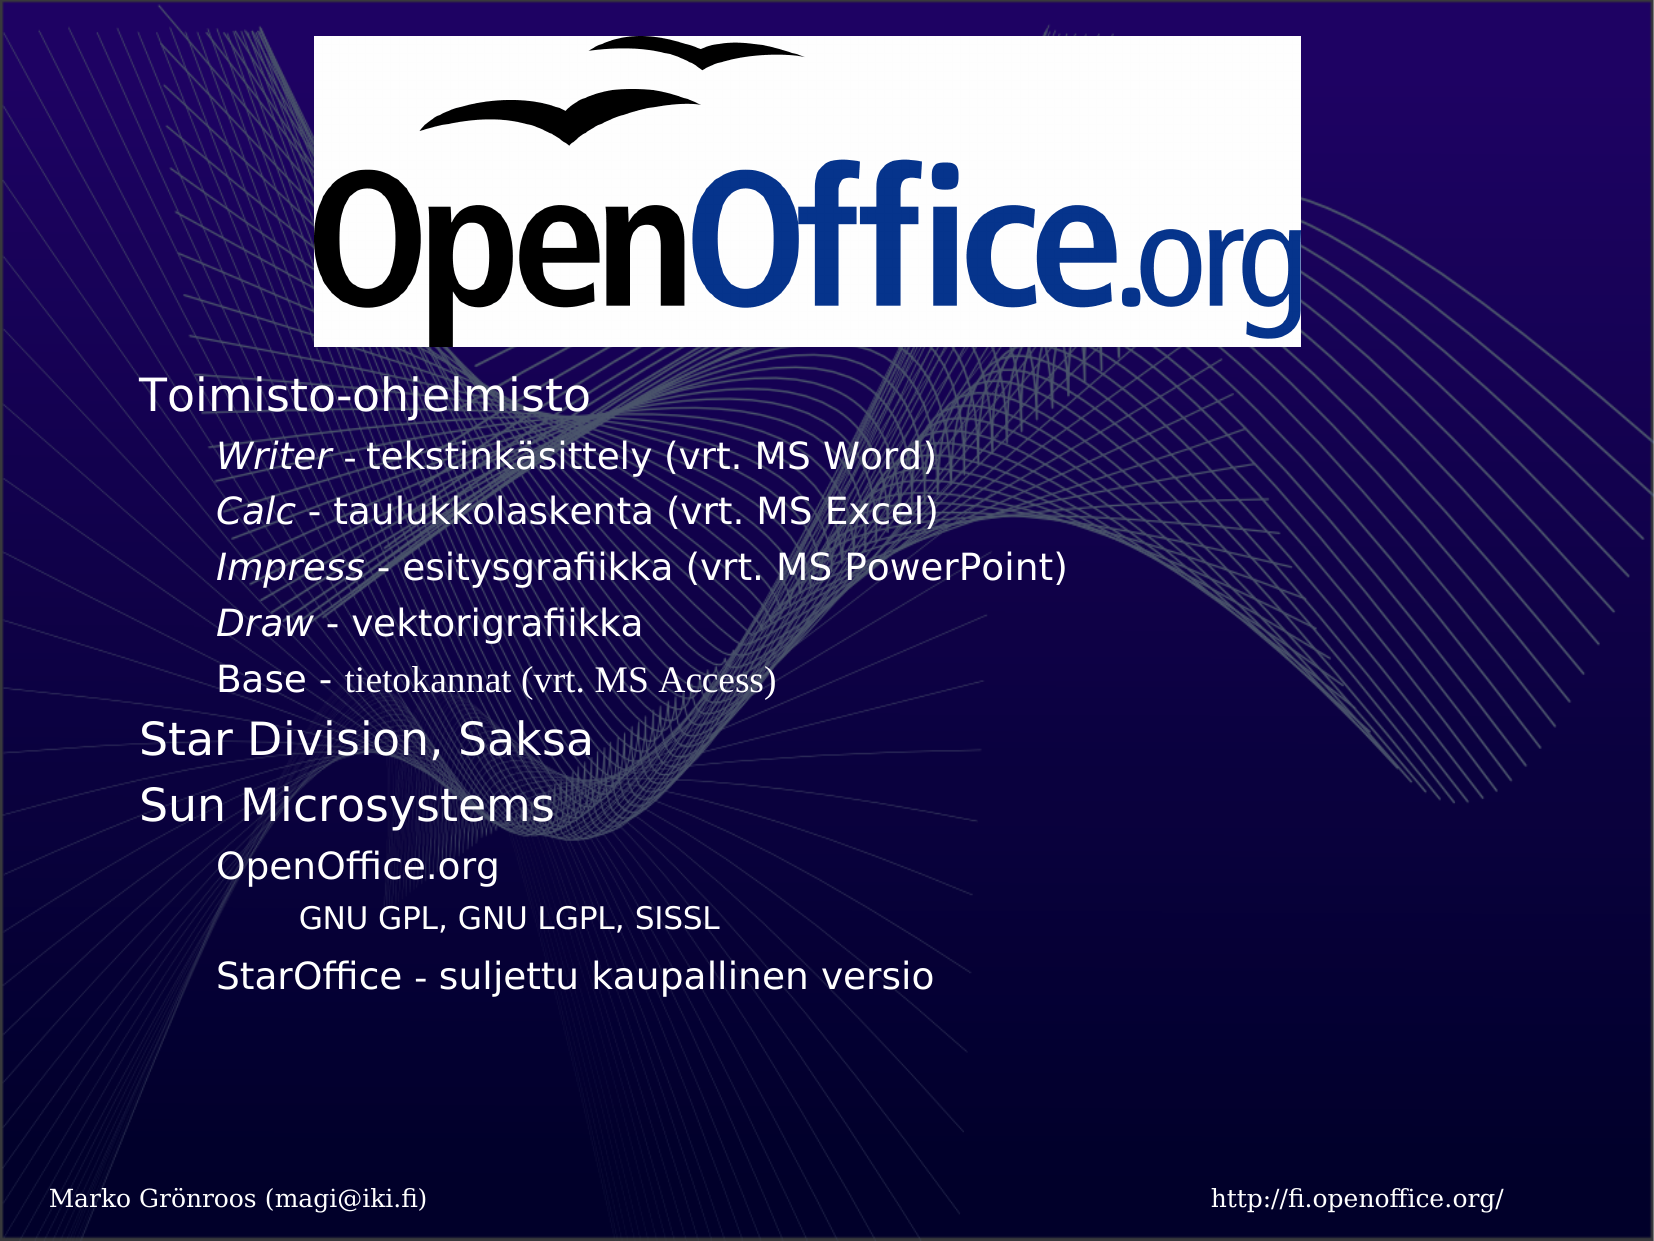

# Toimisto-ohjelmisto
Writer - tekstinkäsittely (vrt. MS Word)
Calc - taulukkolaskenta (vrt. MS Excel)
Impress - esitysgrafiikka (vrt. MS PowerPoint)
Draw - vektorigrafiikka
Base - tietokannat (vrt. MS Access)
Star Division, Saksa
Sun Microsystems
OpenOffice.org
GNU GPL, GNU LGPL, SISSL
StarOffice - suljettu kaupallinen versio